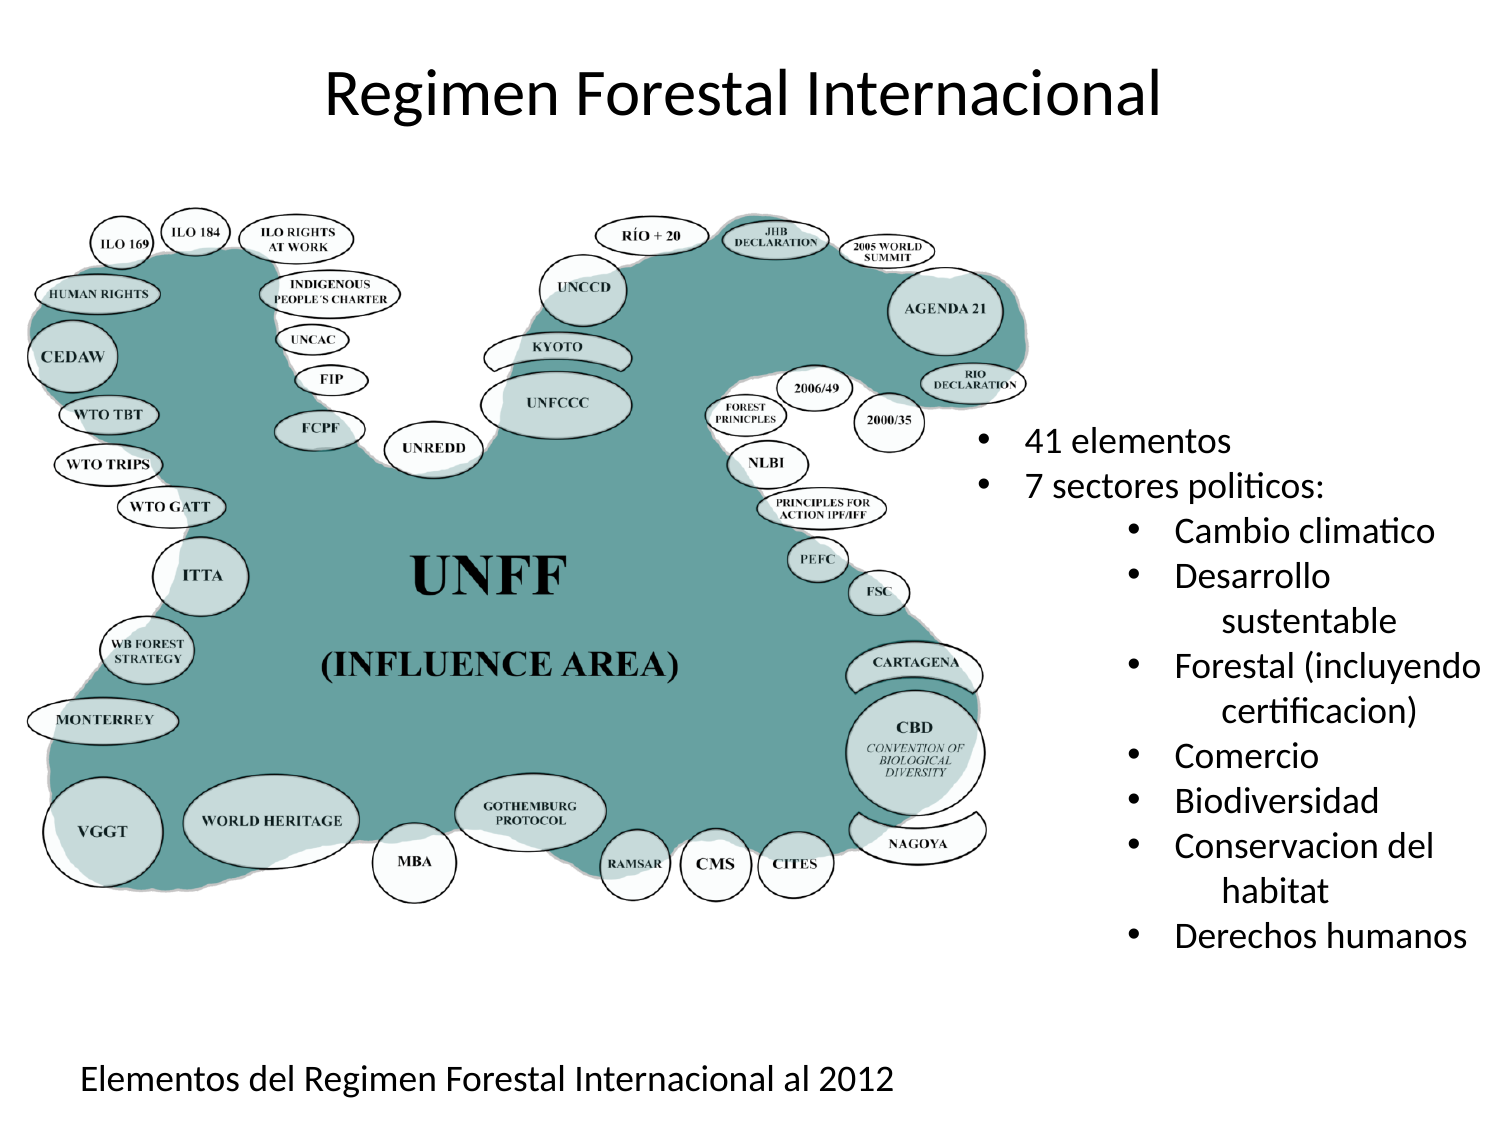

# Regimen Forestal Internacional
41 elementos
7 sectores politicos:
Cambio climatico
Desarrollo sustentable
Forestal (incluyendo certificacion)
Comercio
Biodiversidad
Conservacion del habitat
Derechos humanos
Elementos del Regimen Forestal Internacional al 2012